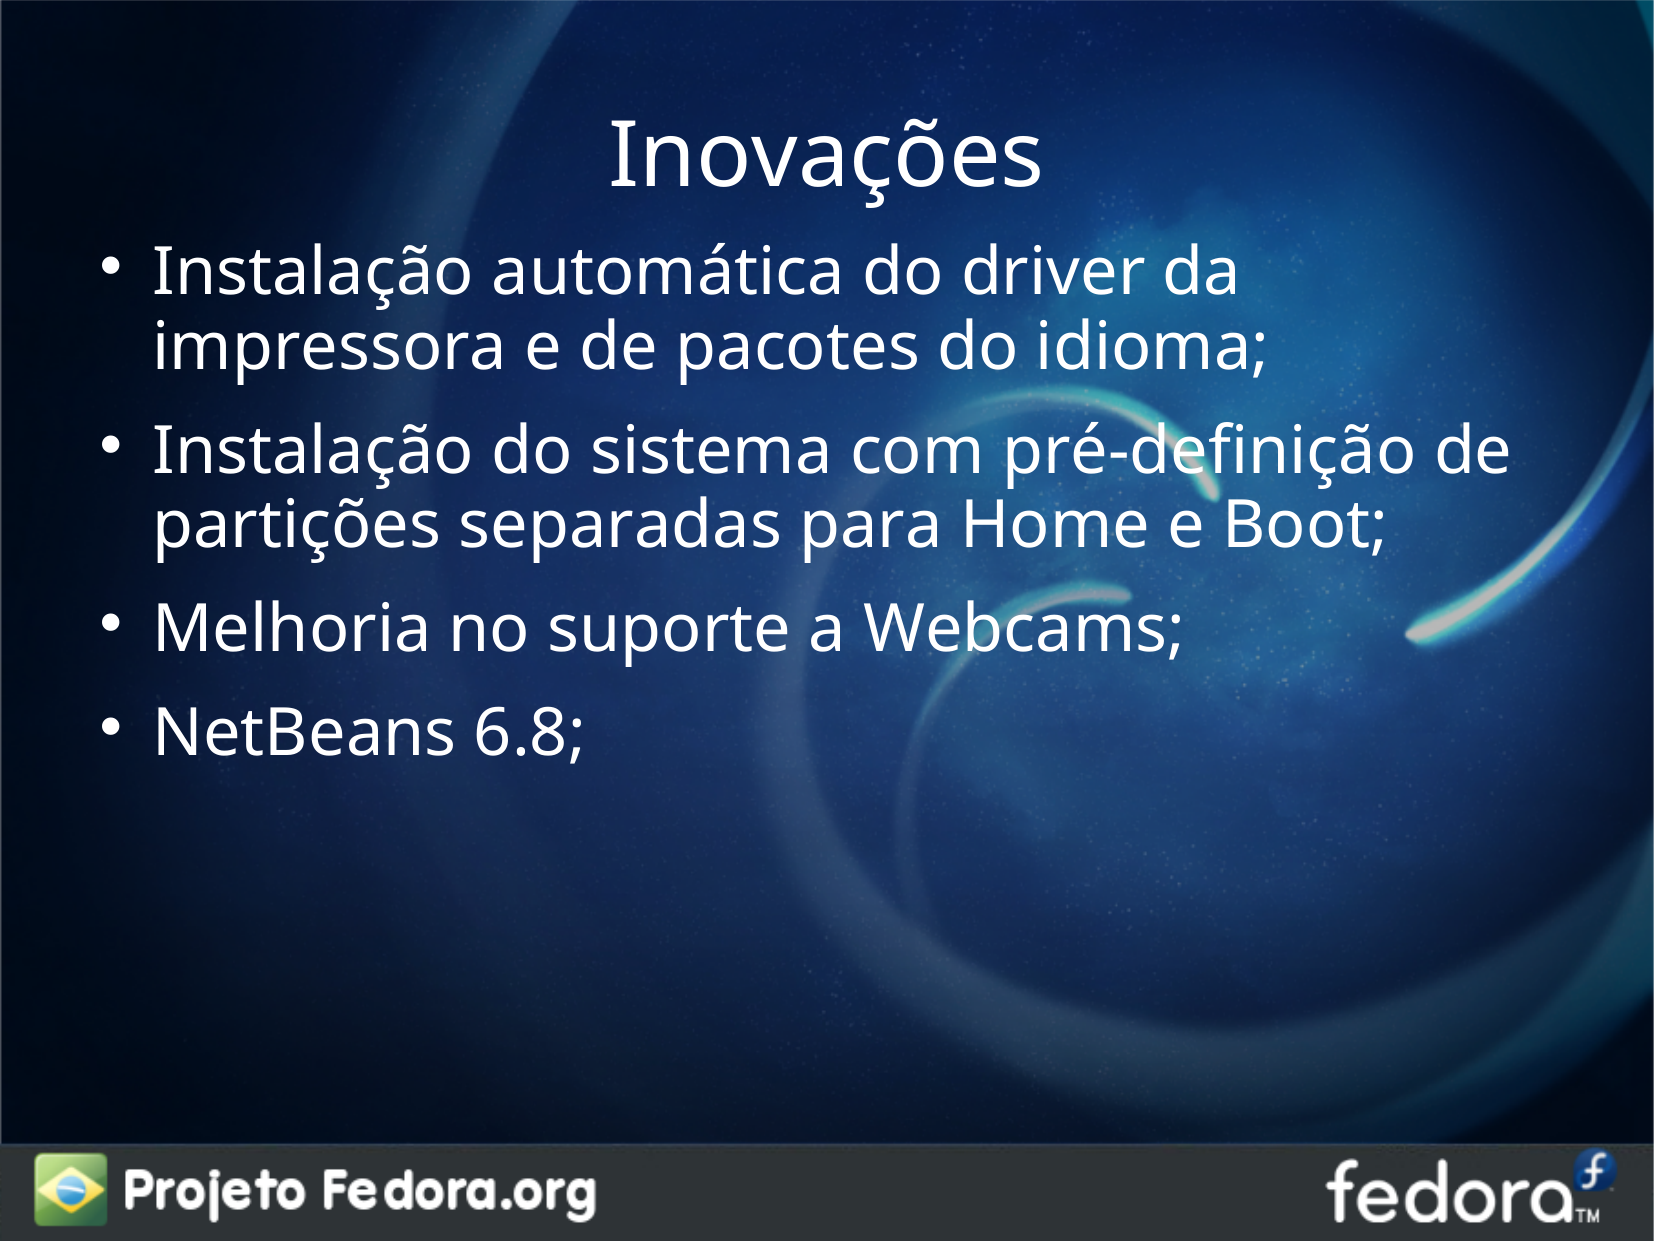

# Inovações
Instalação automática do driver da impressora e de pacotes do idioma;
Instalação do sistema com pré-definição de partições separadas para Home e Boot;
Melhoria no suporte a Webcams;
NetBeans 6.8;